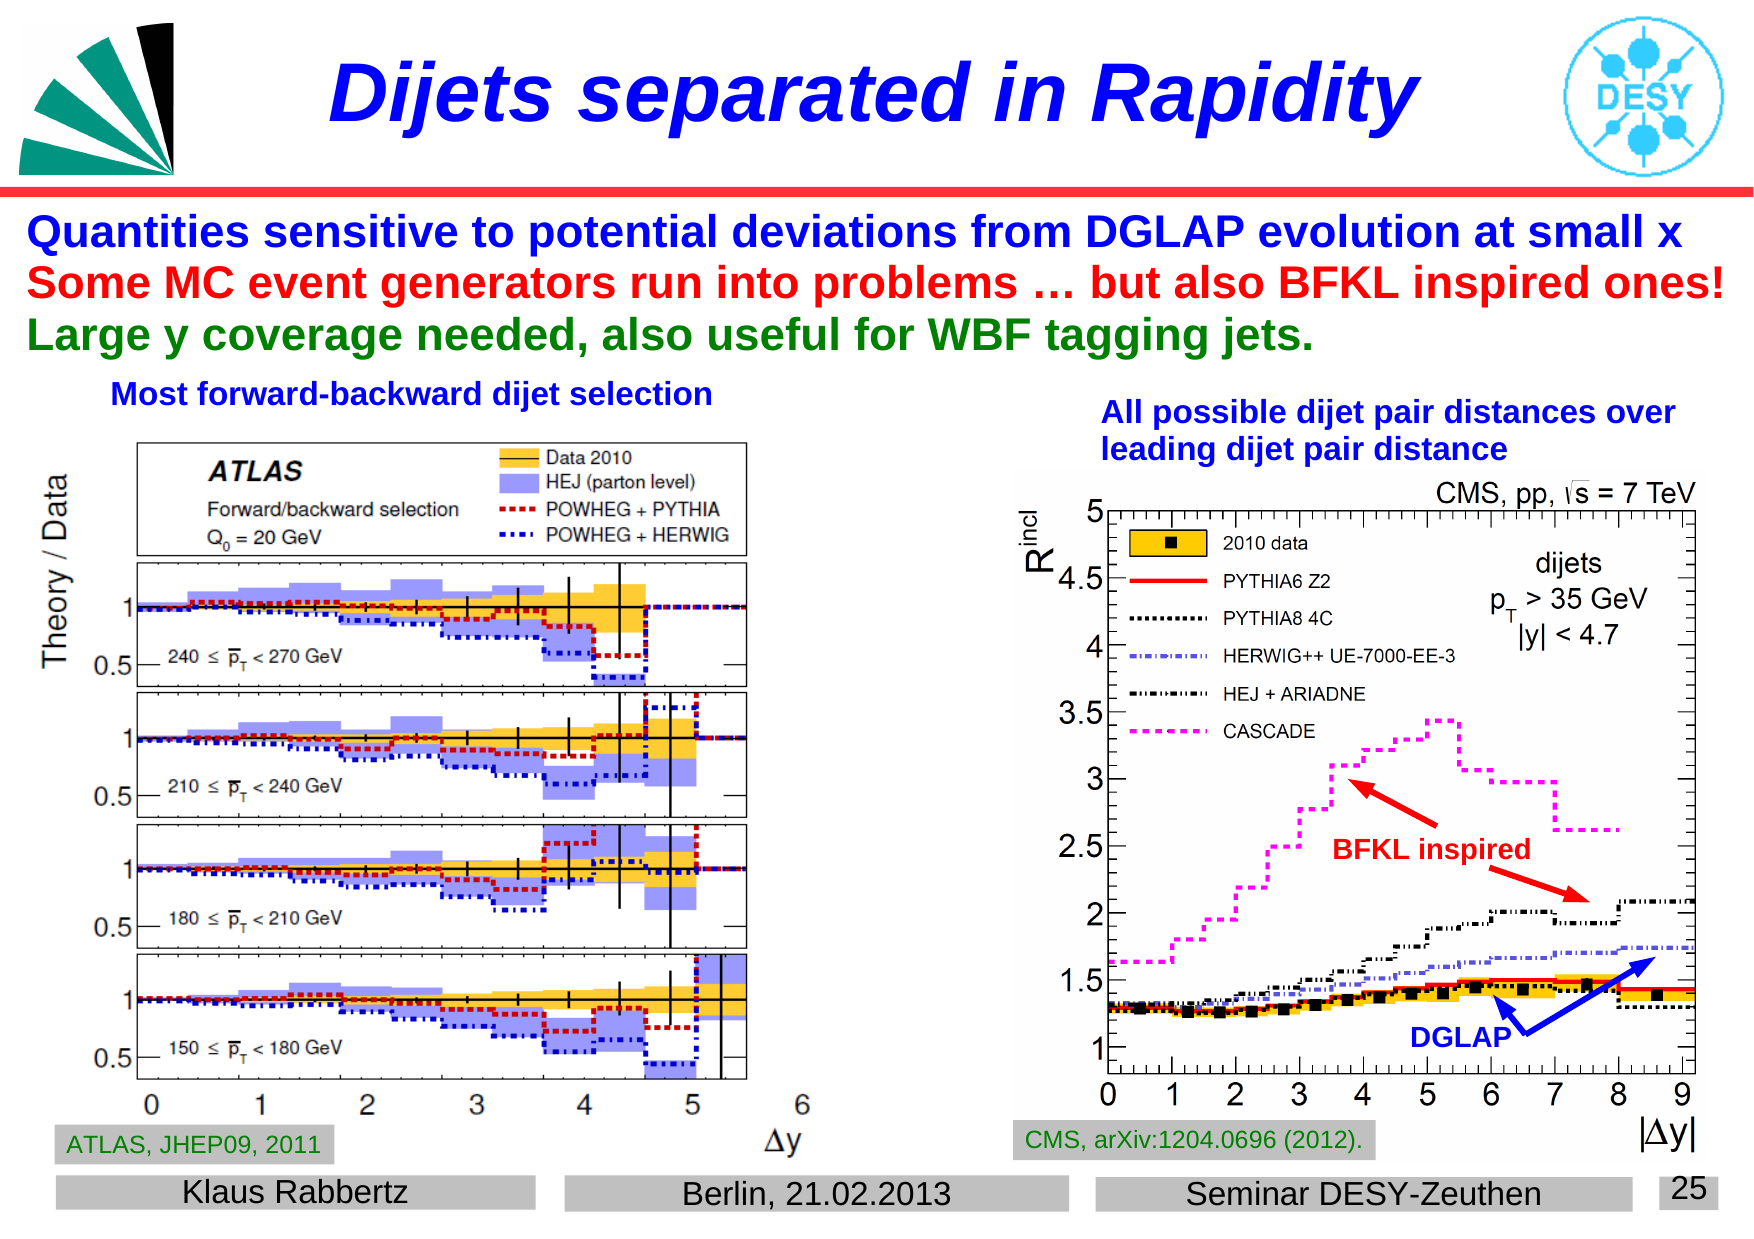

# Dijets separated in Rapidity
Quantities sensitive to potential deviations from DGLAP evolution at small x
Some MC event generators run into problems … but also BFKL inspired ones!
Large y coverage needed, also useful for WBF tagging jets.
Most forward-backward dijet selection
All possible dijet pair distances over
leading dijet pair distance
BFKL inspired
DGLAP
CMS, arXiv:1204.0696 (2012).
ATLAS, JHEP09, 2011